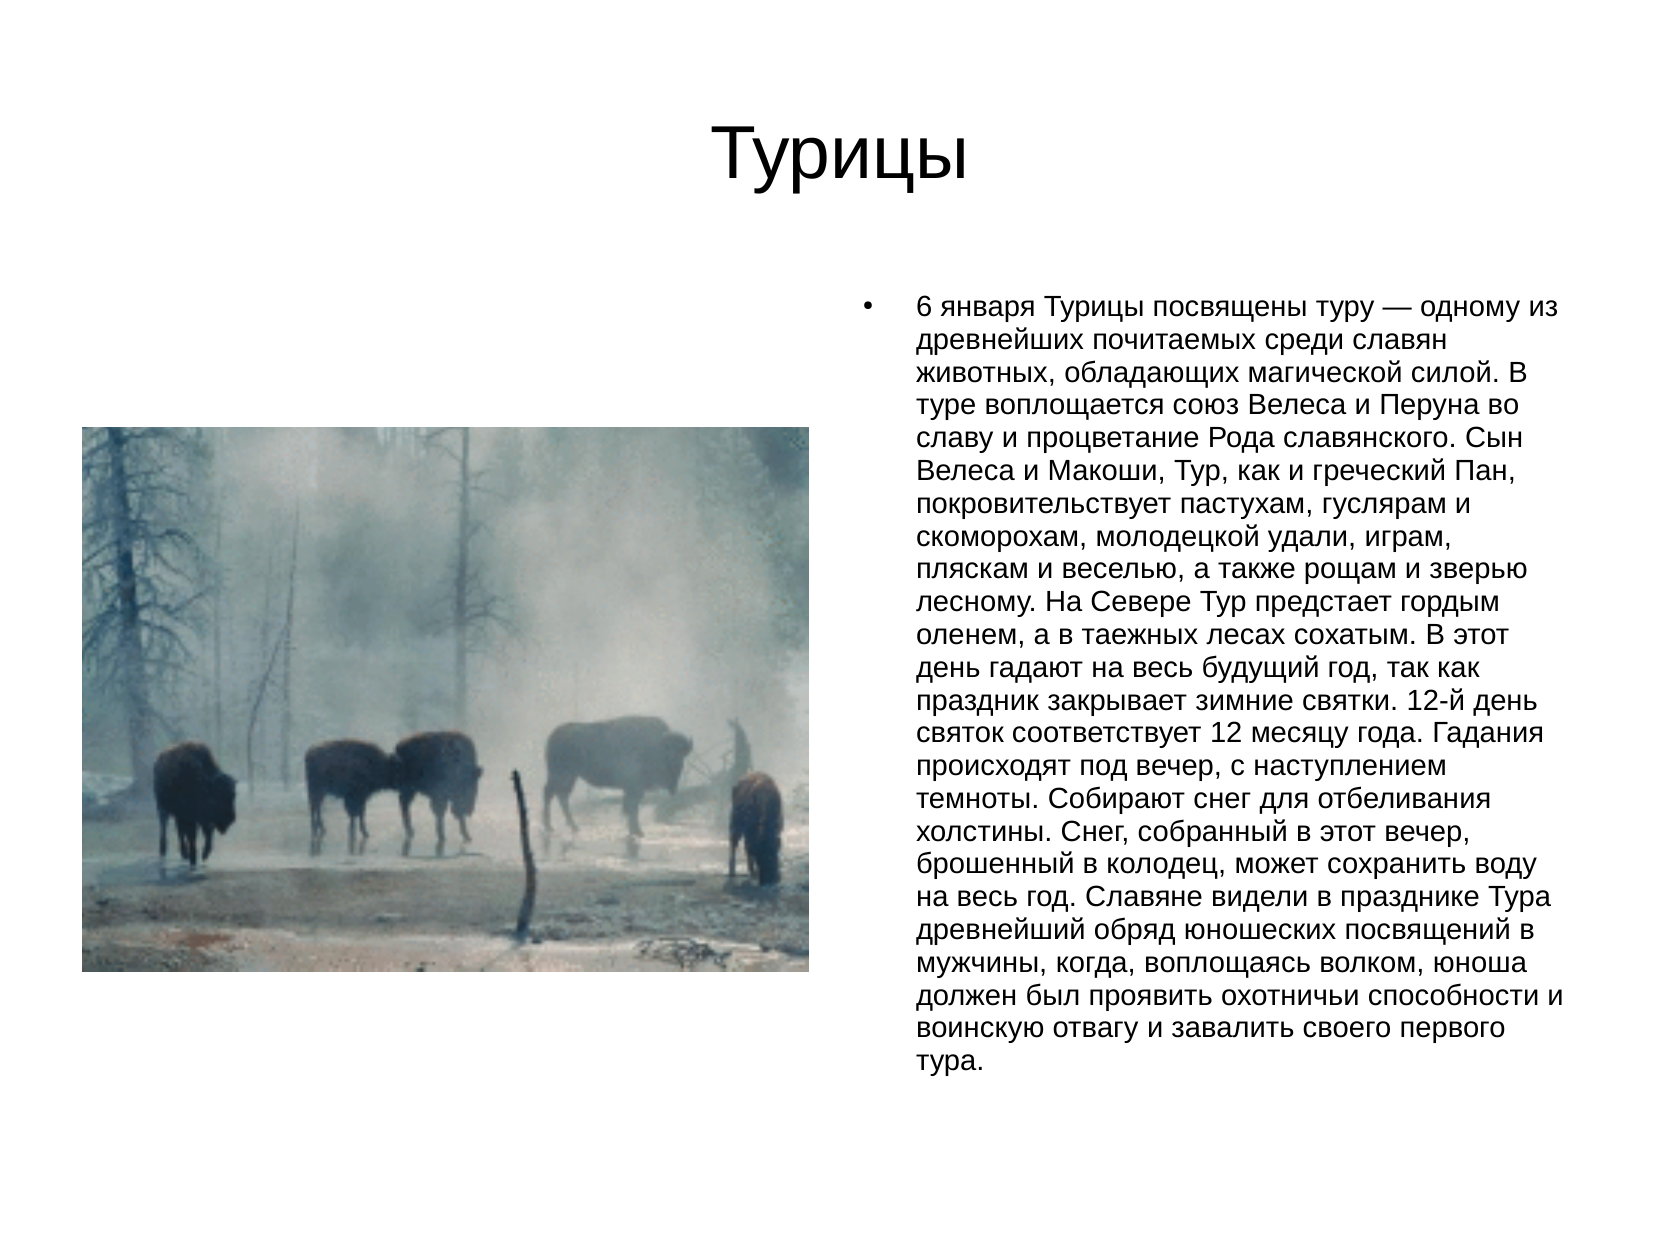

# Турицы
6 января Турицы посвящены туру — одному из древнейших почитаемых среди славян животных, обладающих магической силой. В туре воплощается союз Велеса и Перуна во славу и процветание Рода славянского. Сын Велеса и Макоши, Тур, как и греческий Пан, покровительствует пастухам, гуслярам и скоморохам, молодецкой удали, играм, пляскам и веселью, а также рощам и зверью лесному. На Севере Тур предстает гордым оленем, а в таежных лесах сохатым. В этот день гадают на весь будущий год, так как праздник закрывает зимние святки. 12-й день святок соответствует 12 месяцу года. Гадания происходят под вечер, с наступлением темноты. Собирают снег для отбеливания холстины. Снег, собранный в этот вечер, брошенный в колодец, может сохранить воду на весь год. Славяне видели в празднике Тура древнейший обряд юношеских посвящений в мужчины, когда, воплощаясь волком, юноша должен был проявить охотничьи способности и воинскую отвагу и завалить своего первого тура.